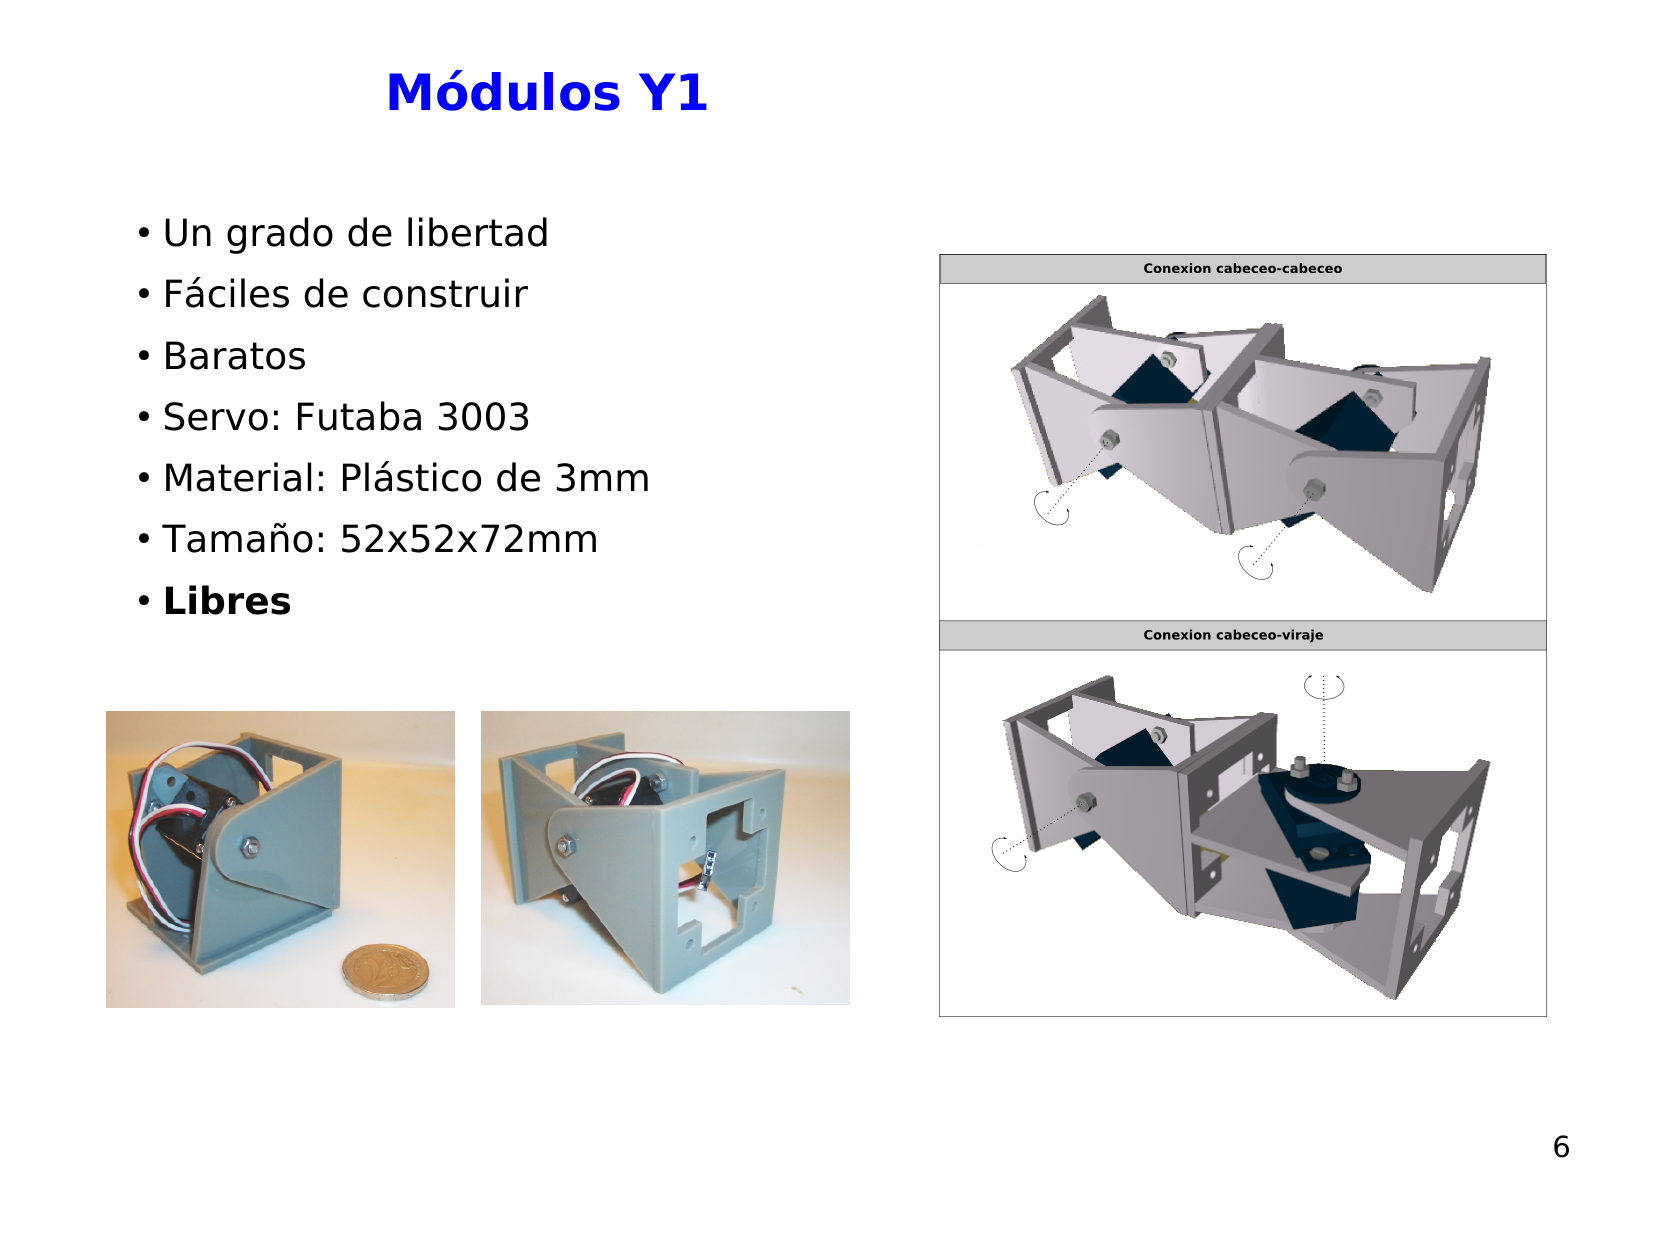

Módulos Y1
 Un grado de libertad
 Fáciles de construir
 Baratos
 Servo: Futaba 3003
 Material: Plástico de 3mm
 Tamaño: 52x52x72mm
 Libres
6